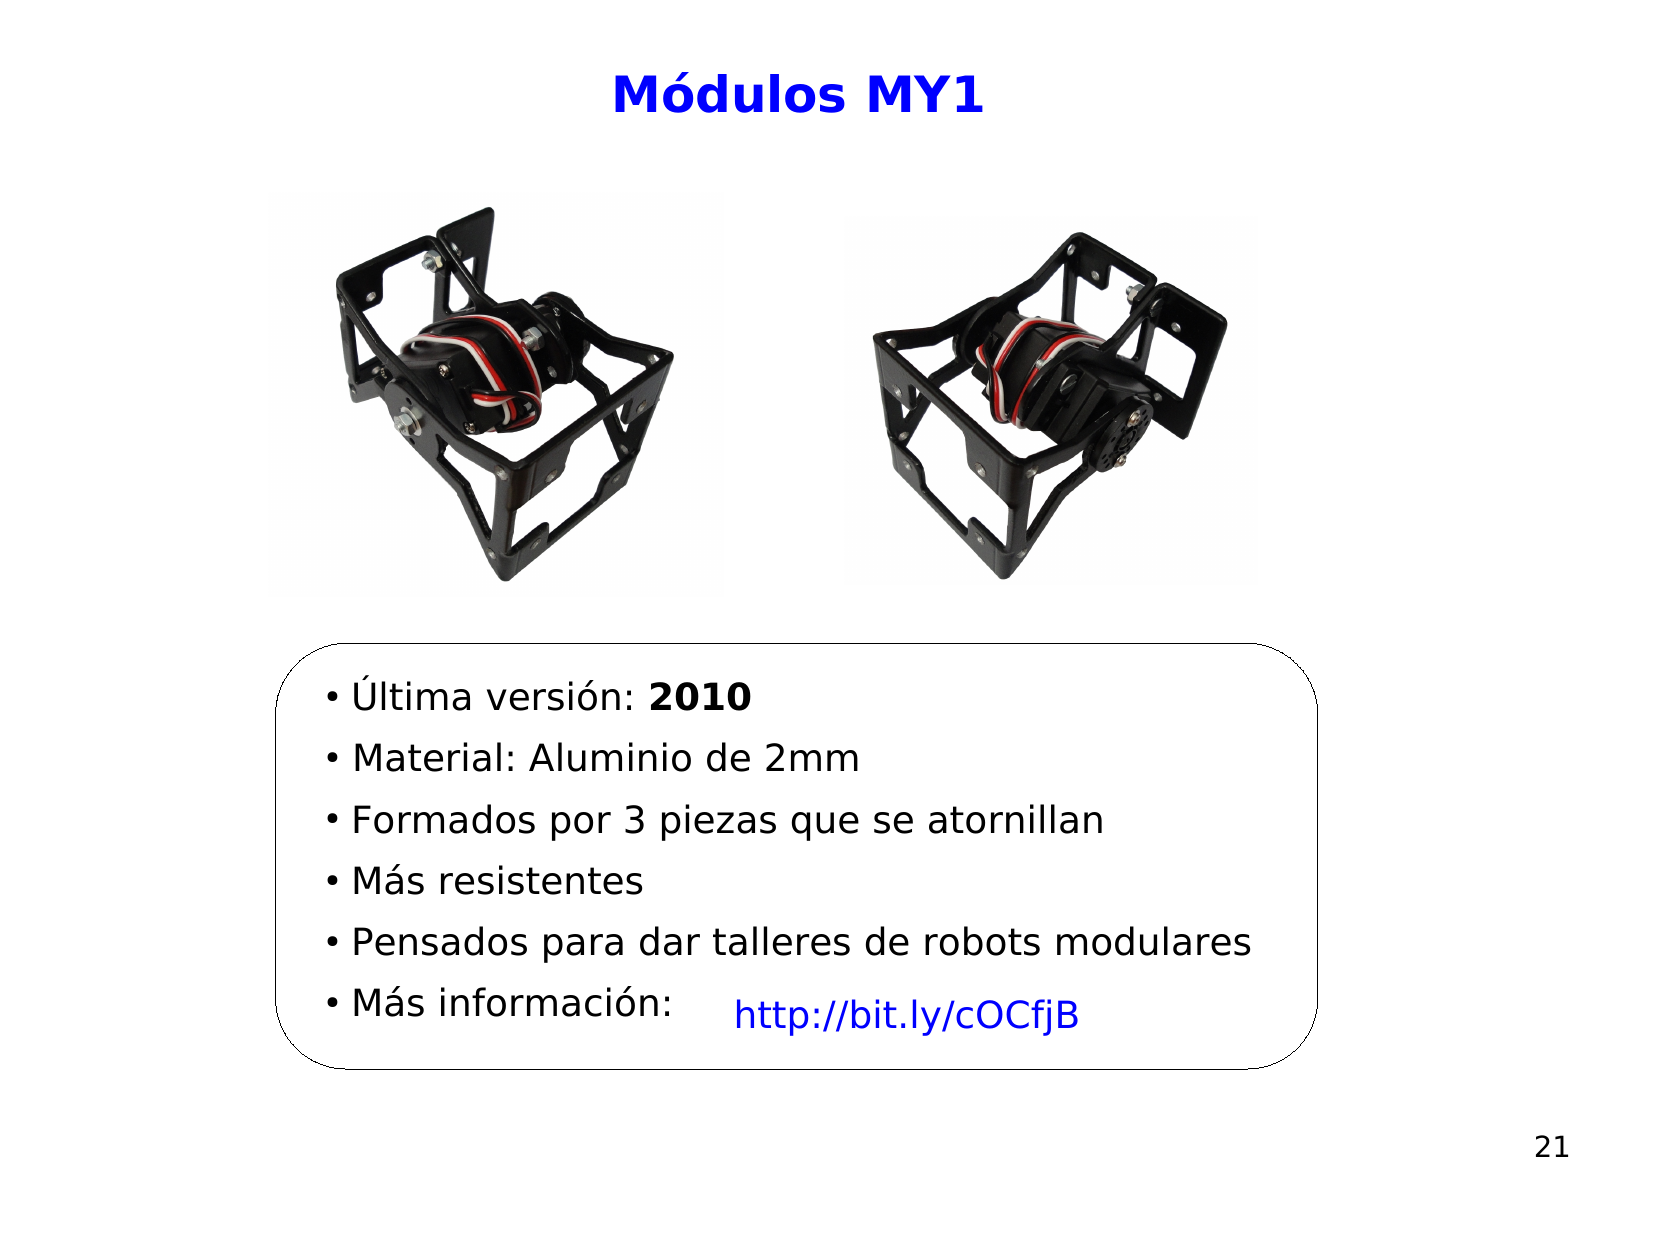

Módulos MY1
 Última versión: 2010
 Material: Aluminio de 2mm
 Formados por 3 piezas que se atornillan
 Más resistentes
 Pensados para dar talleres de robots modulares
 Más información:
http://bit.ly/cOCfjB
21